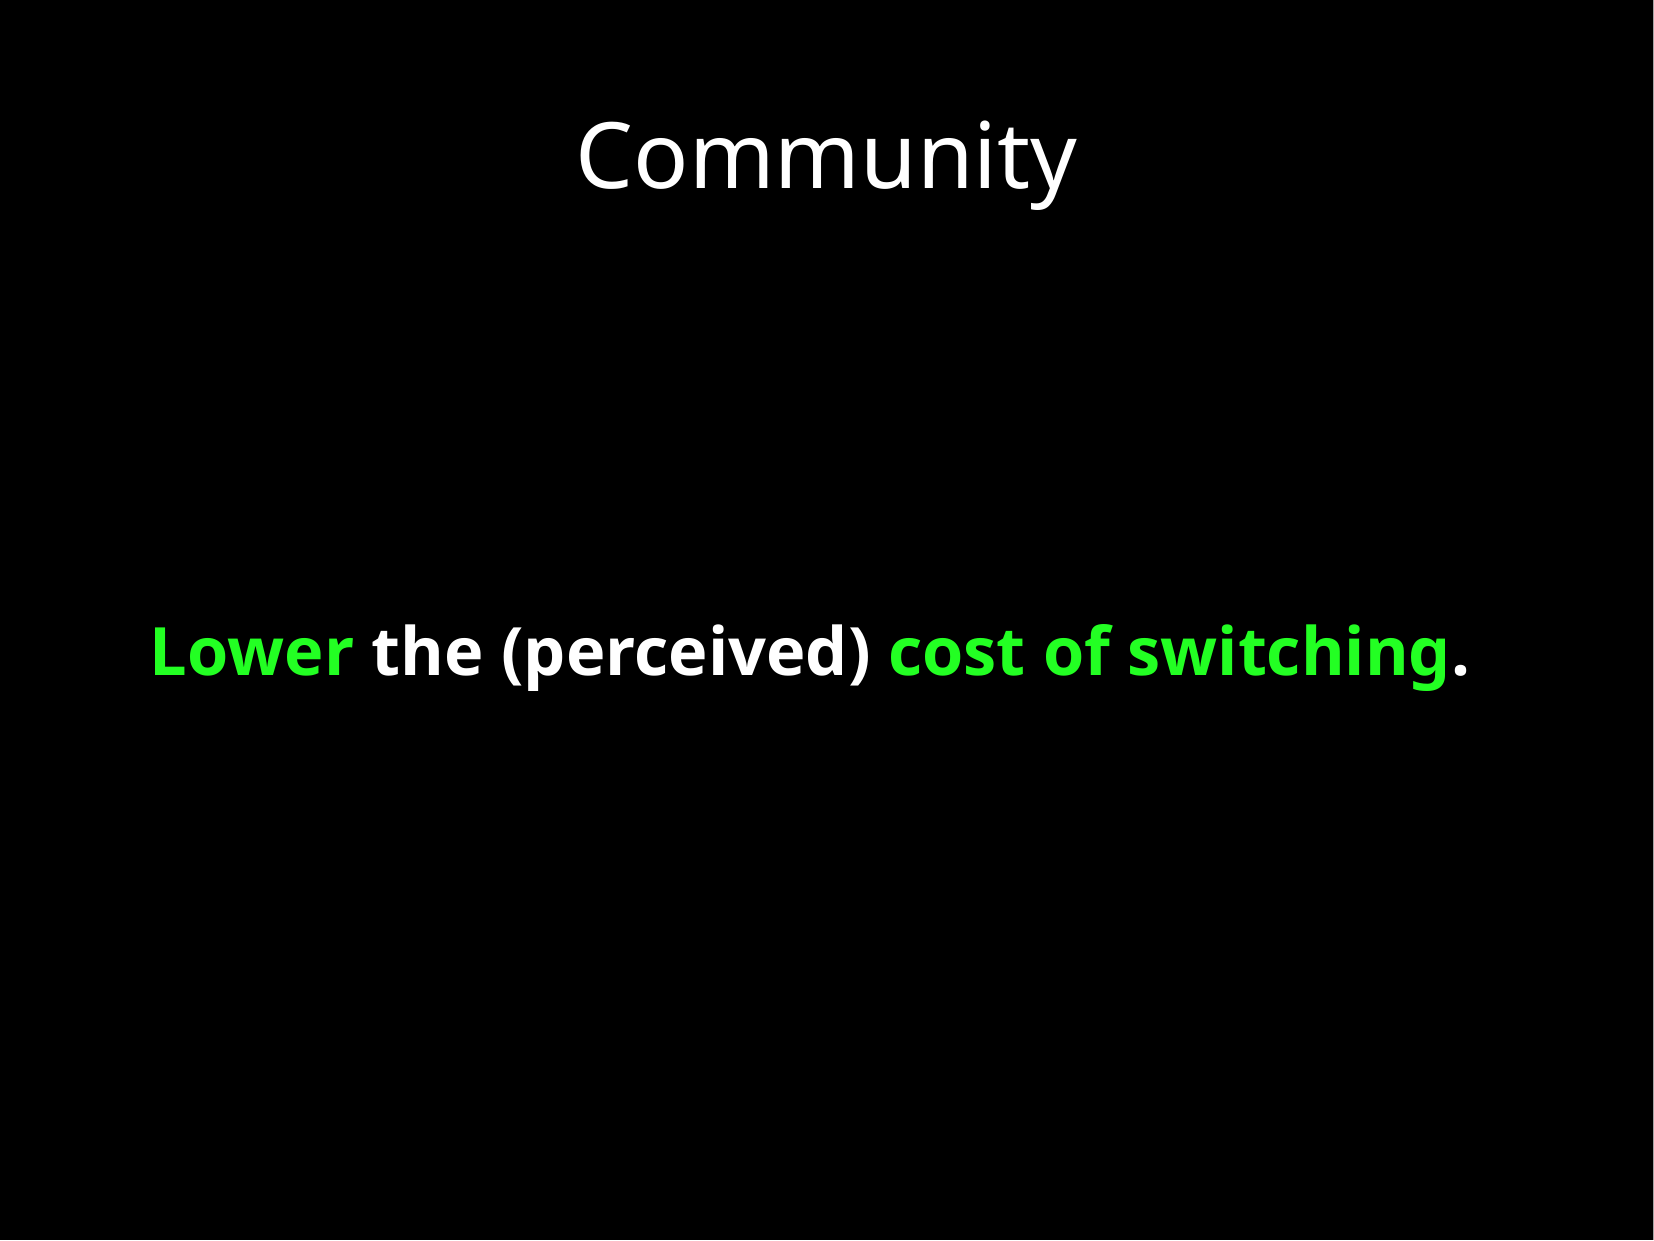

# Community
Lower the (perceived) cost of switching.